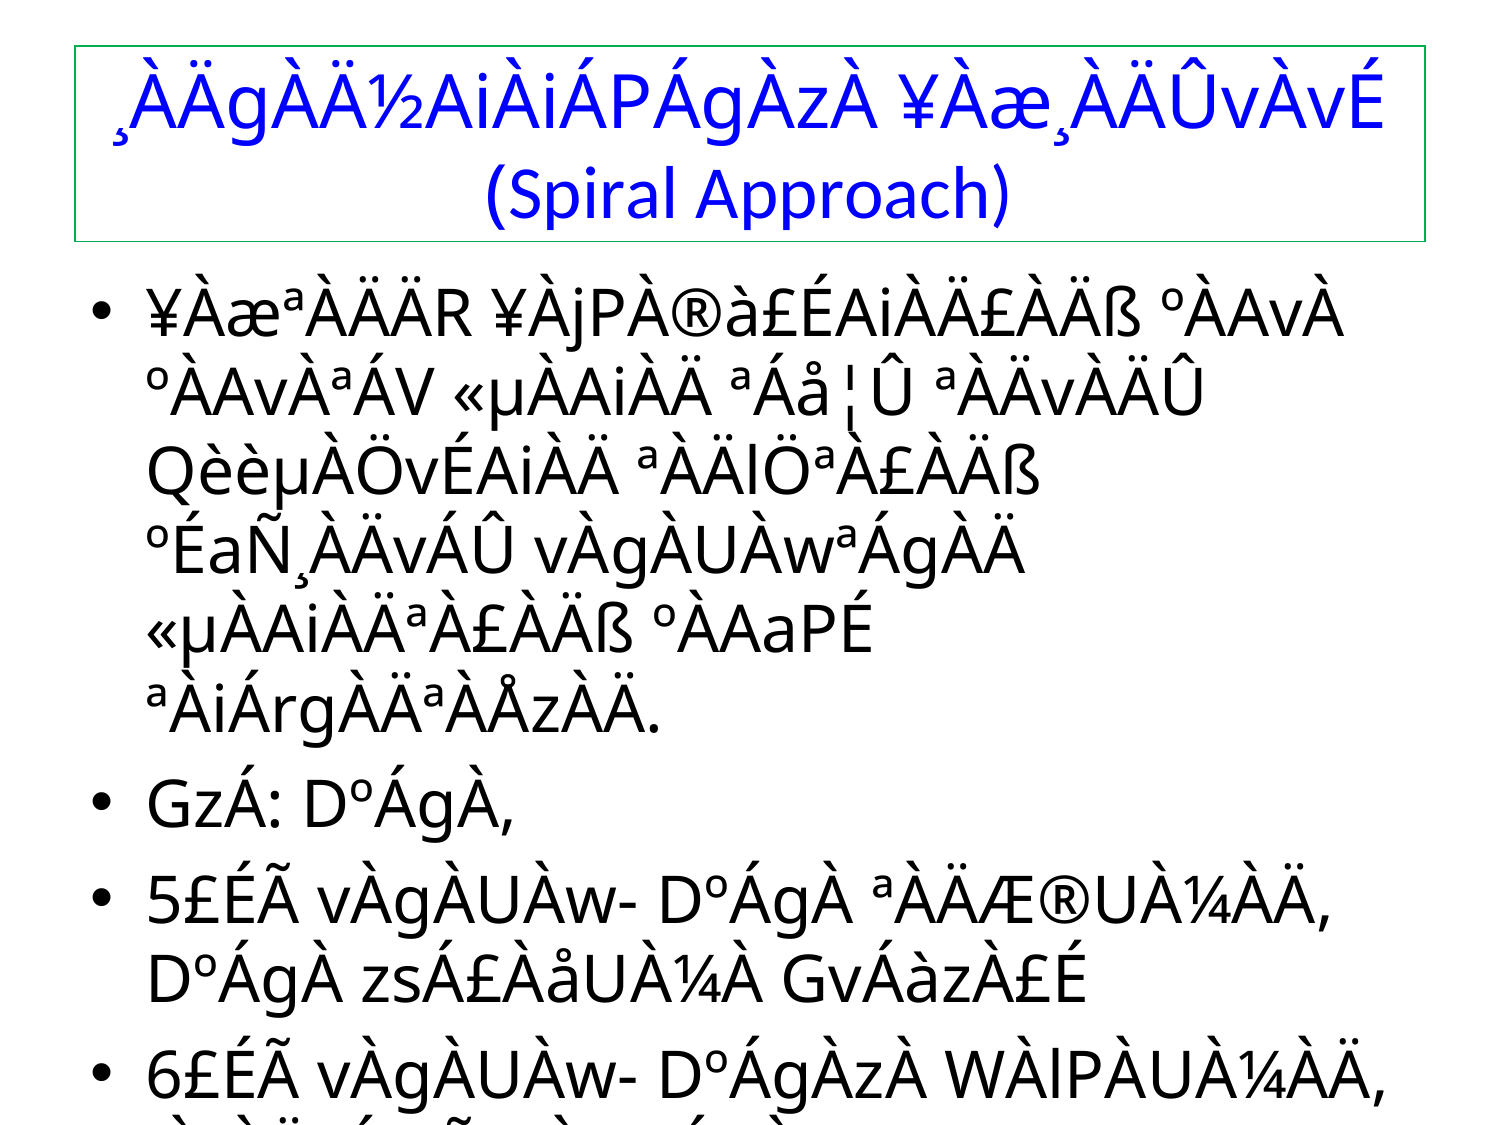

# ¸ÀÄgÀÄ½AiÀiÁPÁgÀzÀ ¥Àæ¸ÀÄÛvÀvÉ (Spiral Approach)
¥ÀæªÀÄÄR ¥ÀjPÀ®à£ÉAiÀÄ£ÀÄß ºÀAvÀ ºÀAvÀªÁV «µÀAiÀÄ ªÁå¦Û ªÀÄvÀÄÛ QèèµÀÖvÉAiÀÄ ªÀÄlÖªÀ£ÀÄß ºÉaÑ¸ÀÄvÁÛ vÀgÀUÀwªÁgÀÄ «µÀAiÀÄªÀ£ÀÄß ºÀAaPÉ ªÀiÁrgÀÄªÀÅzÀÄ.
GzÁ: DºÁgÀ,
5£ÉÃ vÀgÀUÀw- DºÁgÀ ªÀÄÆ®UÀ¼ÀÄ, DºÁgÀ zsÁ£ÀåUÀ¼À GvÁàzÀ£É
6£ÉÃ vÀgÀUÀw- DºÁgÀzÀ WÀlPÀUÀ¼ÀÄ, ¸ÀªÀÄvÉÆÃ°vÀ DºÁgÀ...
7£ÉÃ vÀgÀUÀw-¥ÉÆÃµÀPÁA±ÀUÀ¼À «zsÀUÀ¼ÀÄ, ªÀåªÀ¸ÁAiÀÄ «zsÁ£À, ¸ÁªÀAiÀÄªÀ PÀÈ¶ ...